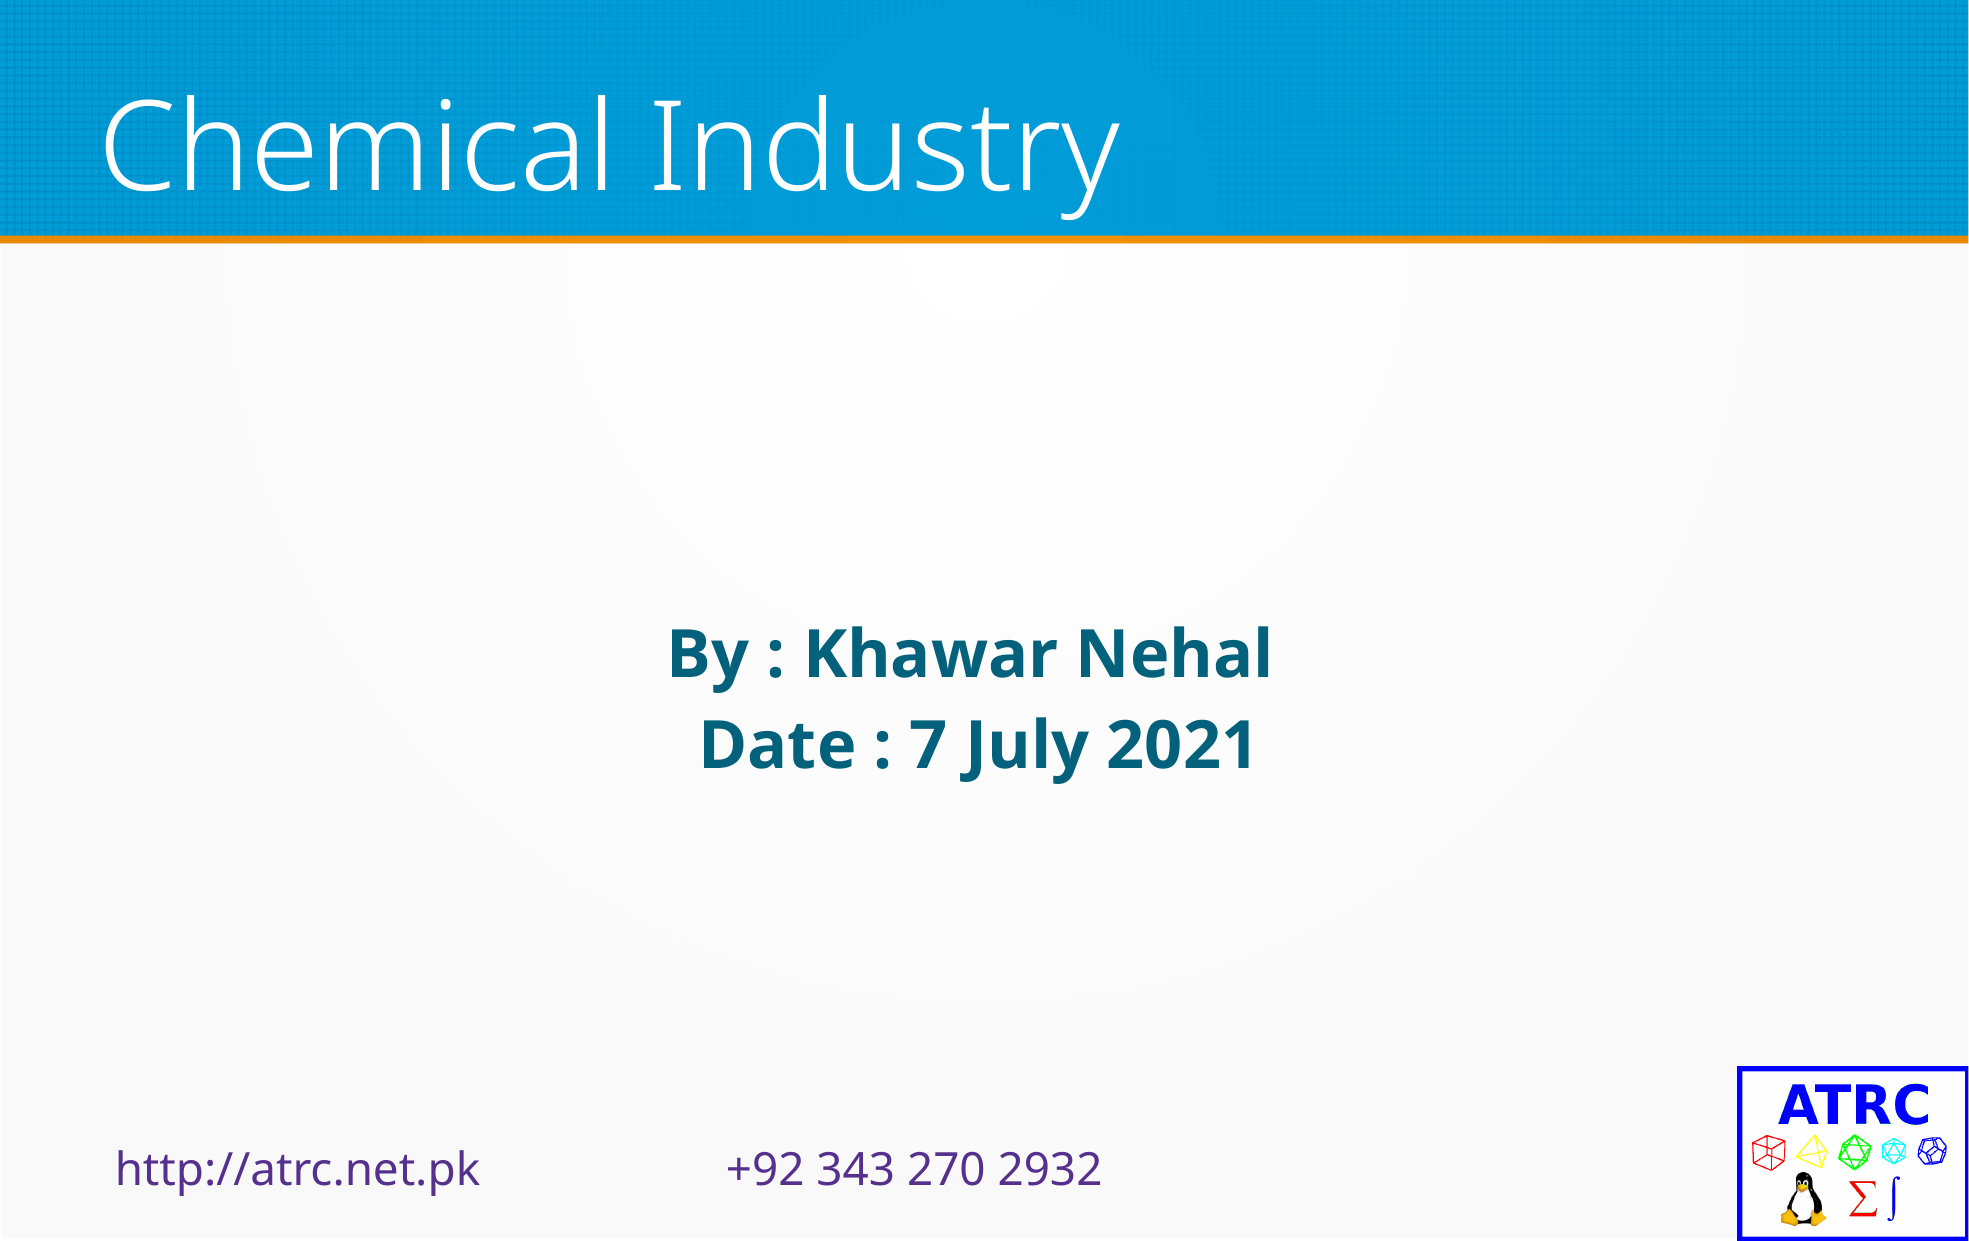

# Chemical Industry
By : Khawar Nehal
Date : 7 July 2021